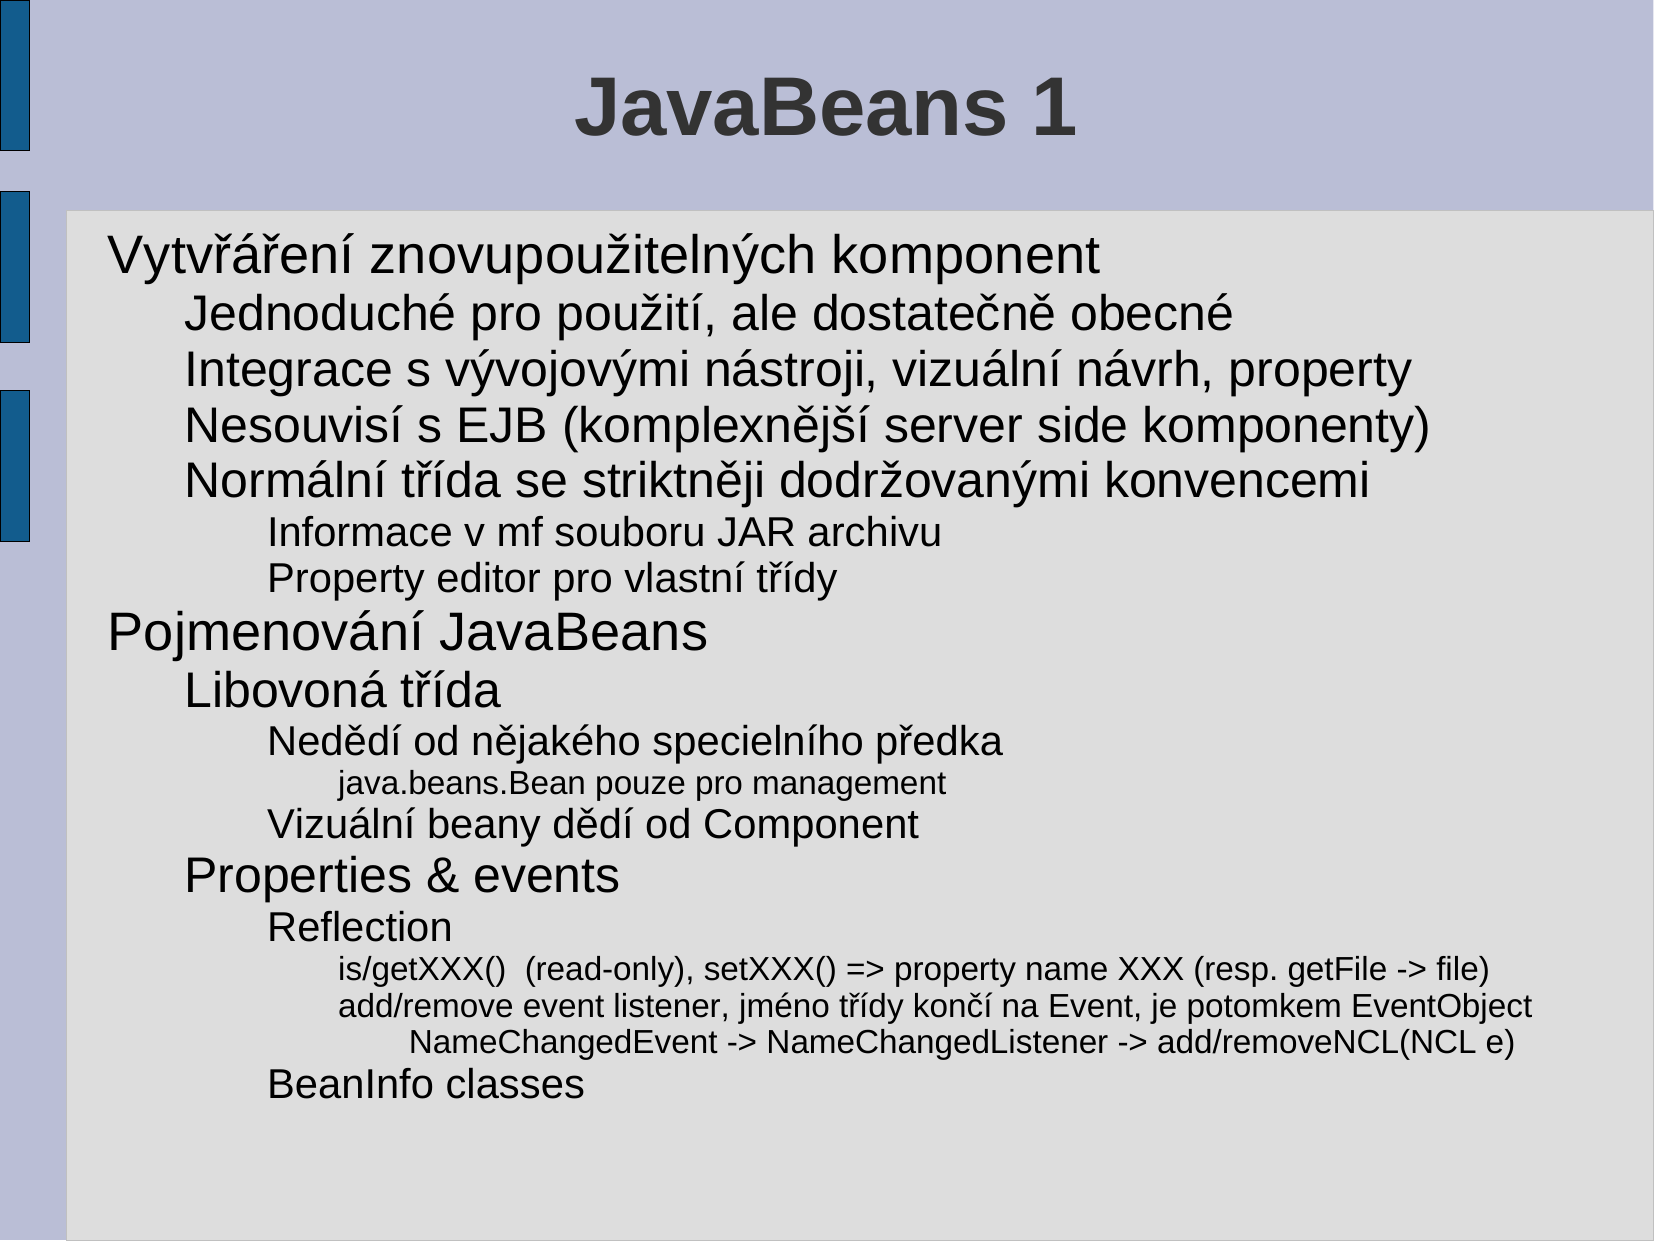

# JavaBeans 1
Vytvřáření znovupoužitelných komponent
Jednoduché pro použití, ale dostatečně obecné
Integrace s vývojovými nástroji, vizuální návrh, property
Nesouvisí s EJB (komplexnější server side komponenty)
Normální třída se striktněji dodržovanými konvencemi
Informace v mf souboru JAR archivu
Property editor pro vlastní třídy
Pojmenování JavaBeans
Libovoná třída
Nedědí od nějakého specielního předka
java.beans.Bean pouze pro management
Vizuální beany dědí od Component
Properties & events
Reflection
is/getXXX() (read-only), setXXX() => property name XXX (resp. getFile -> file)
add/remove event listener, jméno třídy končí na Event, je potomkem EventObject
NameChangedEvent -> NameChangedListener -> add/removeNCL(NCL e)
BeanInfo classes